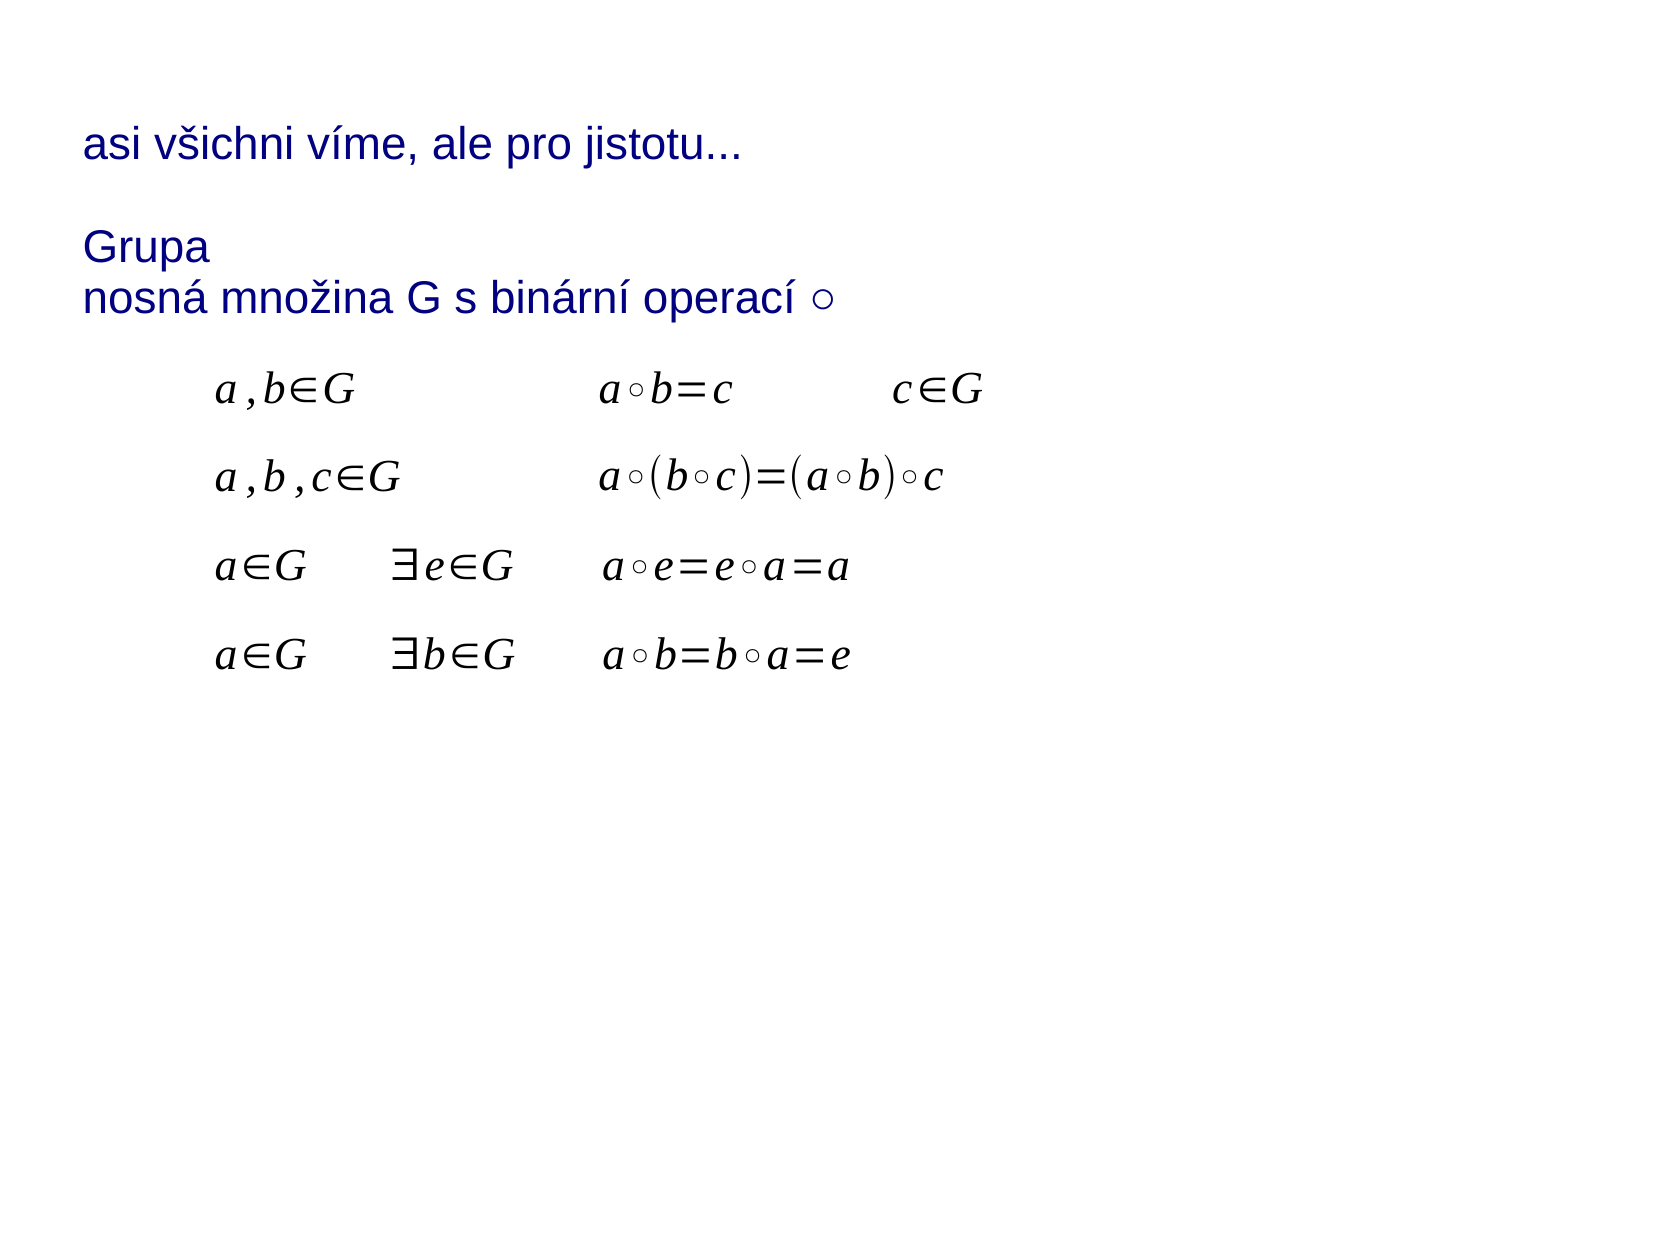

# asi všichni víme, ale pro jistotu...
Grupa
nosná množina G s binární operací ○